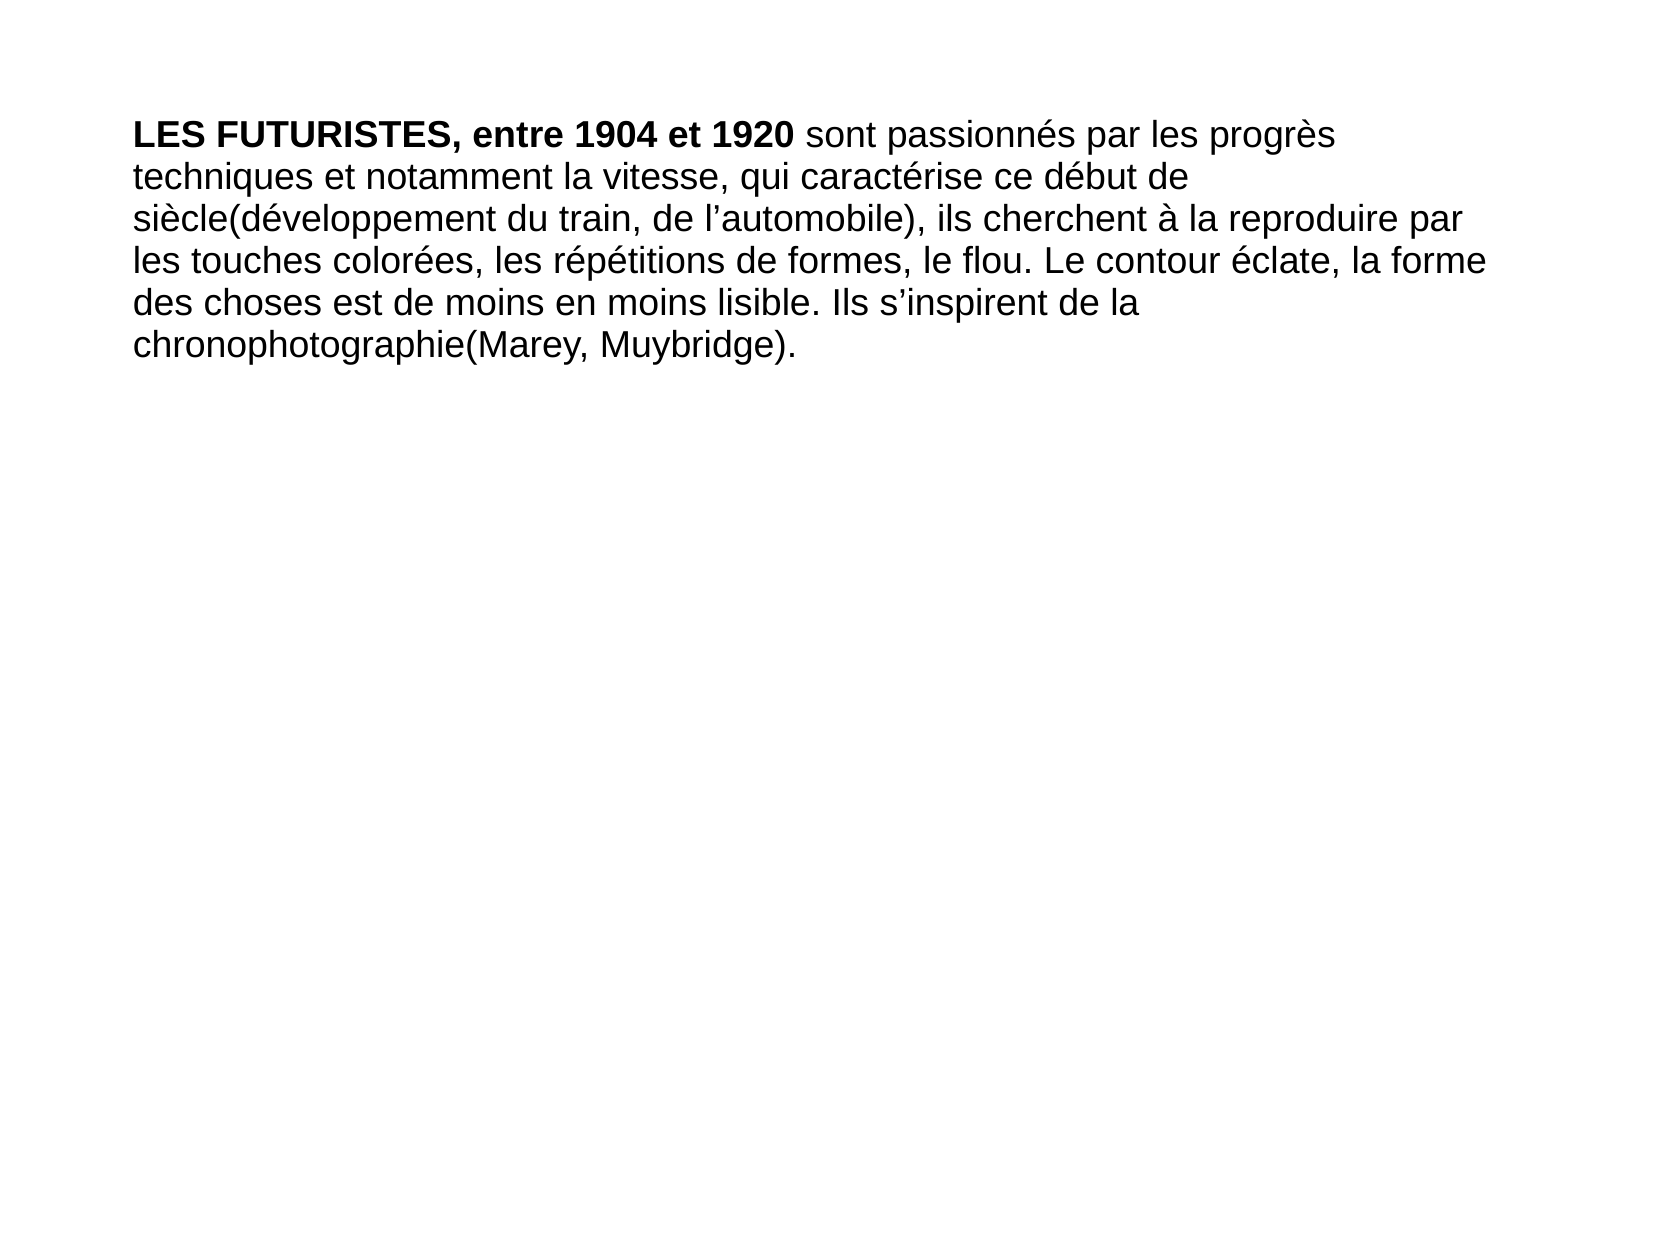

LES FUTURISTES, entre 1904 et 1920 sont passionnés par les progrès techniques et notamment la vitesse, qui caractérise ce début de siècle(développement du train, de l’automobile), ils cherchent à la reproduire par les touches colorées, les répétitions de formes, le flou. Le contour éclate, la forme des choses est de moins en moins lisible. Ils s’inspirent de la chronophotographie(Marey, Muybridge).